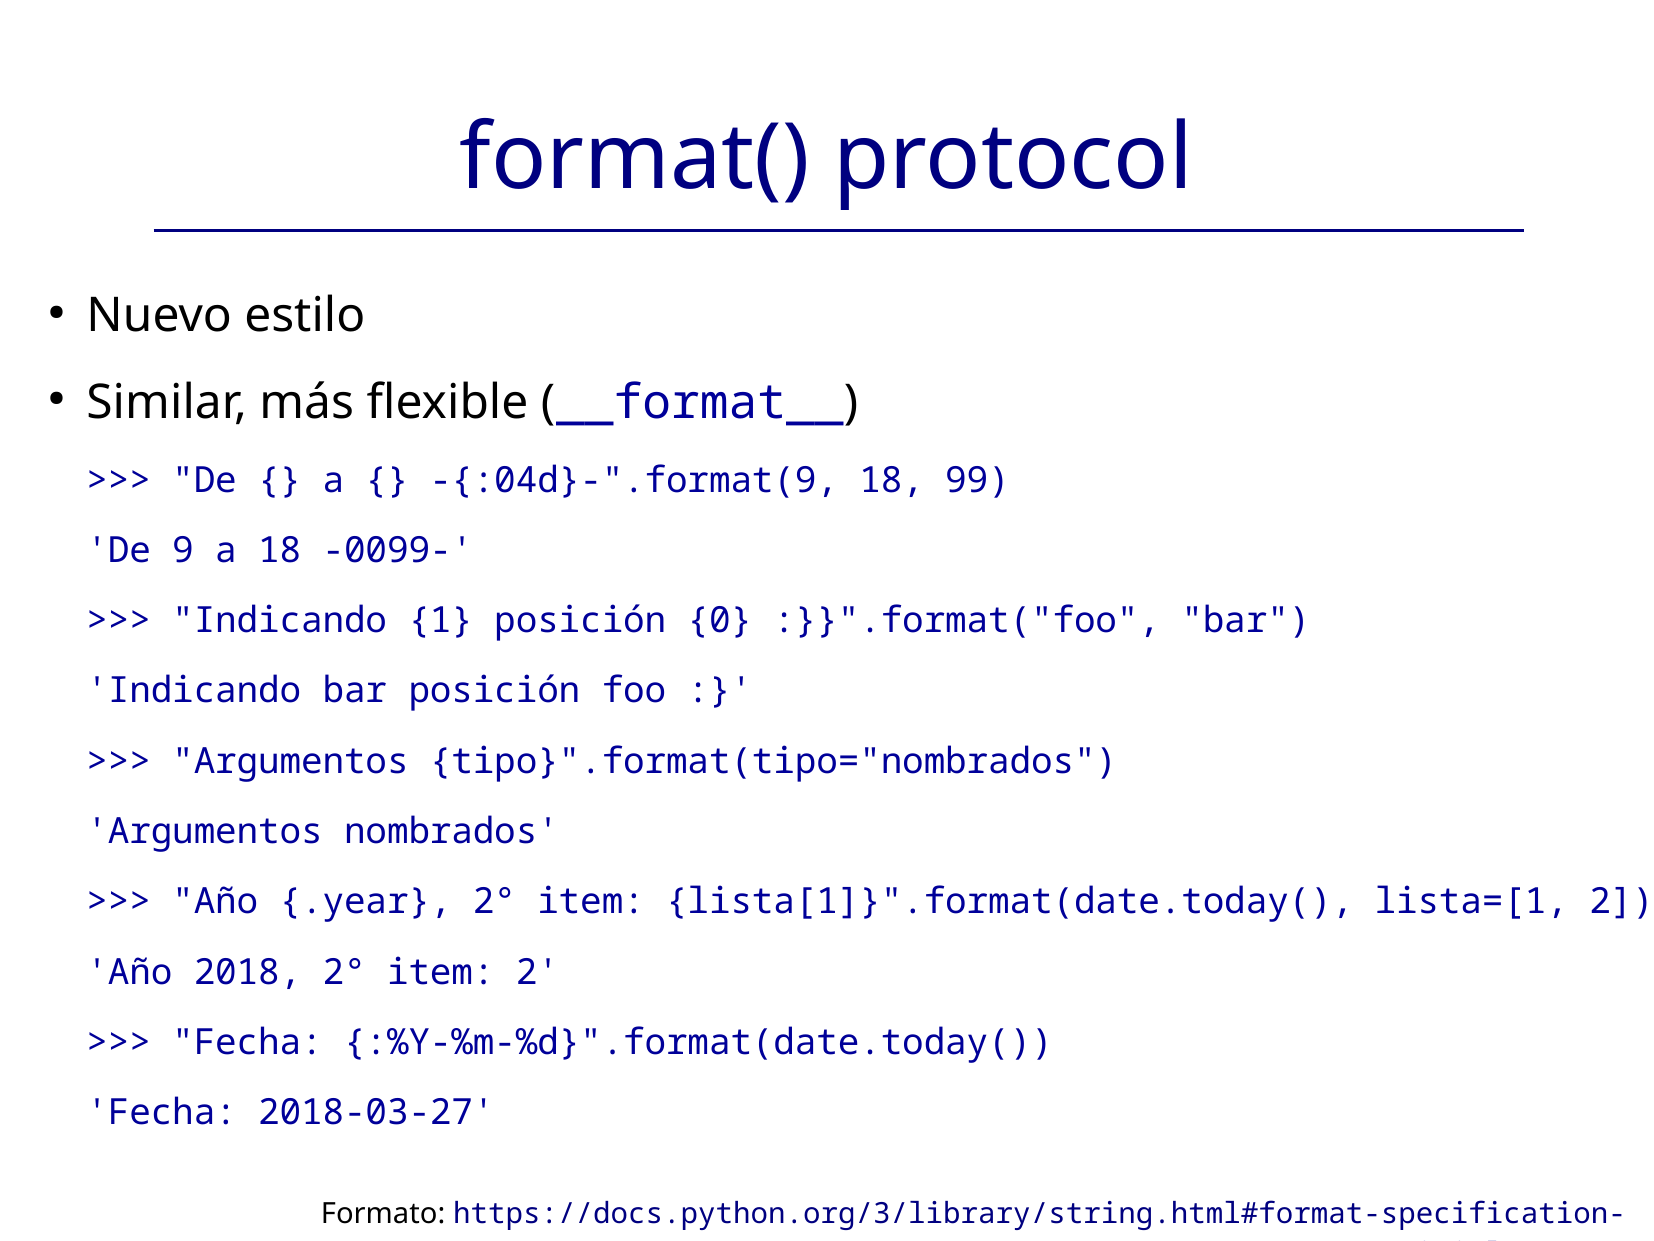

# format() protocol
Nuevo estilo
Similar, más flexible (__format__)
>>> "De {} a {} -{:04d}-".format(9, 18, 99)
'De 9 a 18 -0099-'
>>> "Indicando {1} posición {0} :}}".format("foo", "bar")
'Indicando bar posición foo :}'
>>> "Argumentos {tipo}".format(tipo="nombrados")
'Argumentos nombrados'
>>> "Año {.year}, 2° item: {lista[1]}".format(date.today(), lista=[1, 2])
'Año 2018, 2° item: 2'
>>> "Fecha: {:%Y-%m-%d}".format(date.today())
'Fecha: 2018-03-27'
Formato: https://docs.python.org/3/library/string.html#format-specification-mini-language